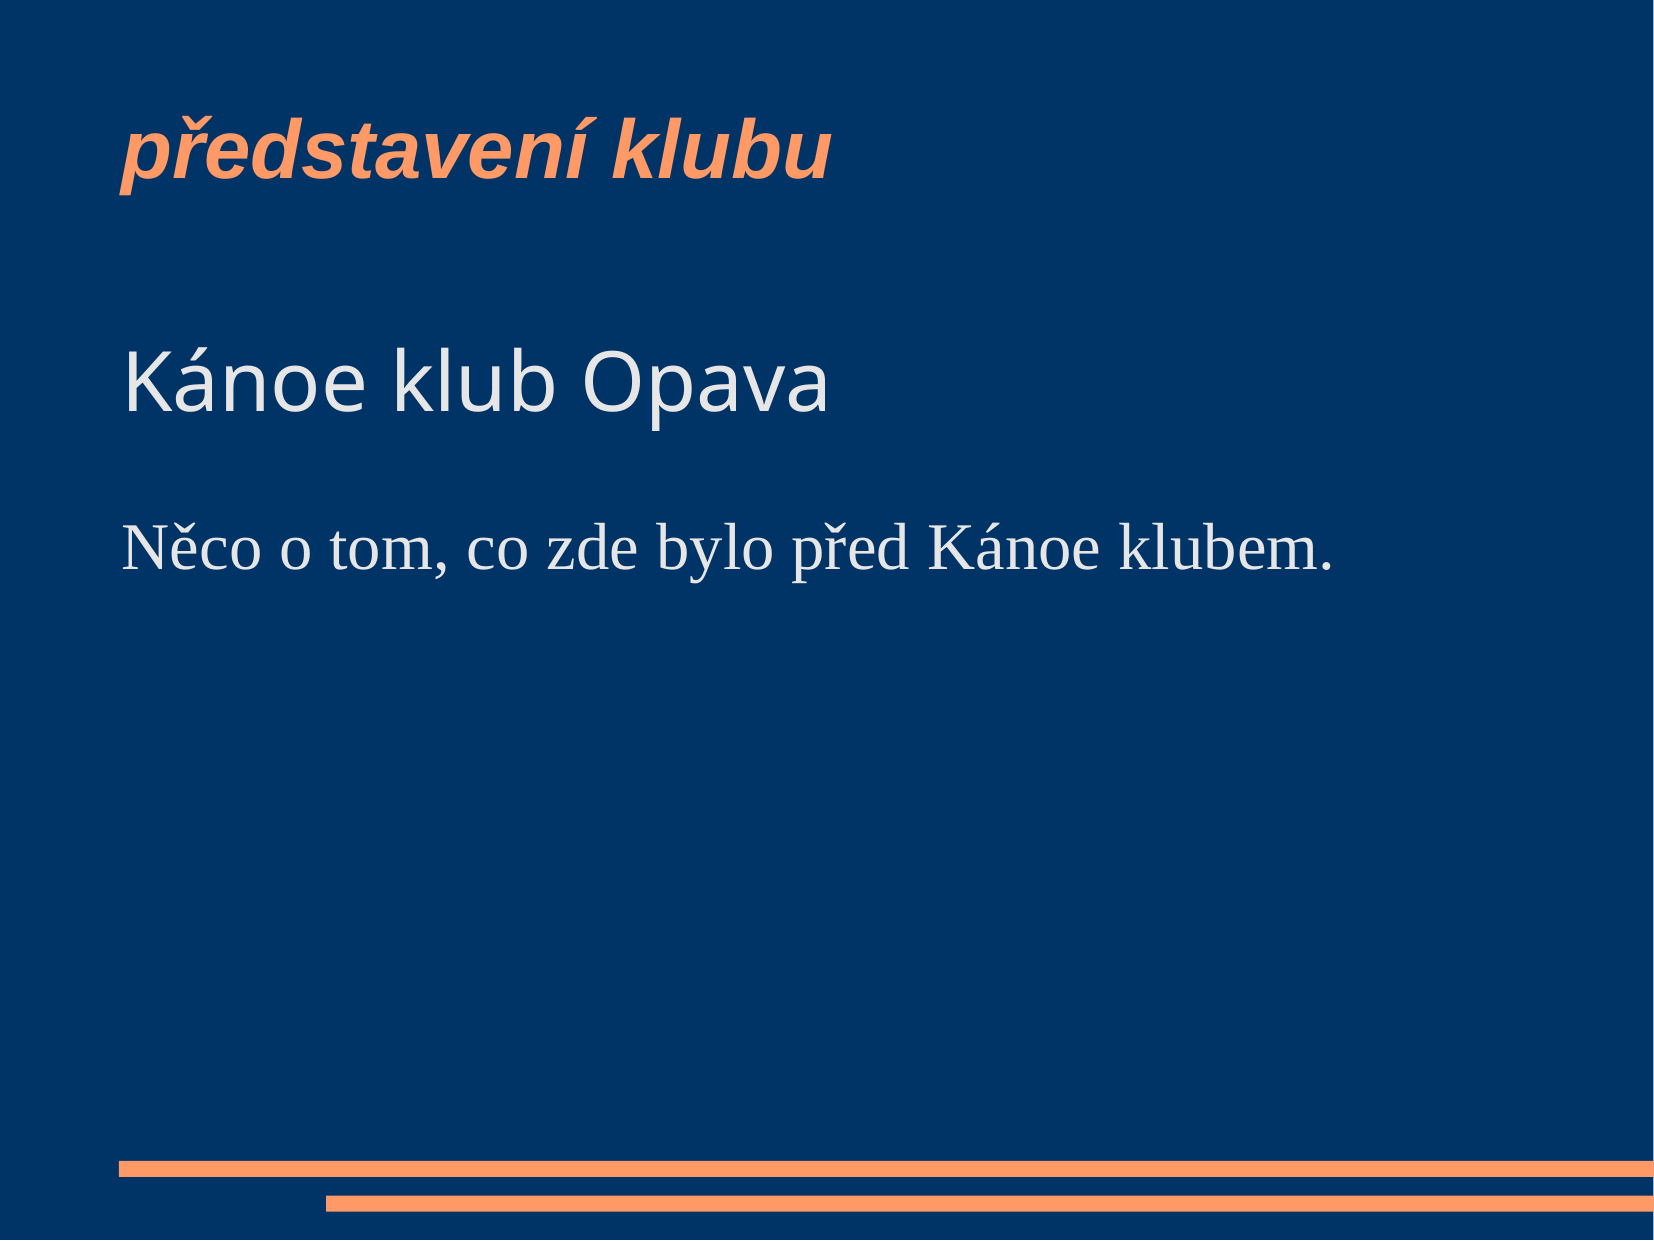

# představení klubu
Kánoe klub Opava
Něco o tom, co zde bylo před Kánoe klubem.